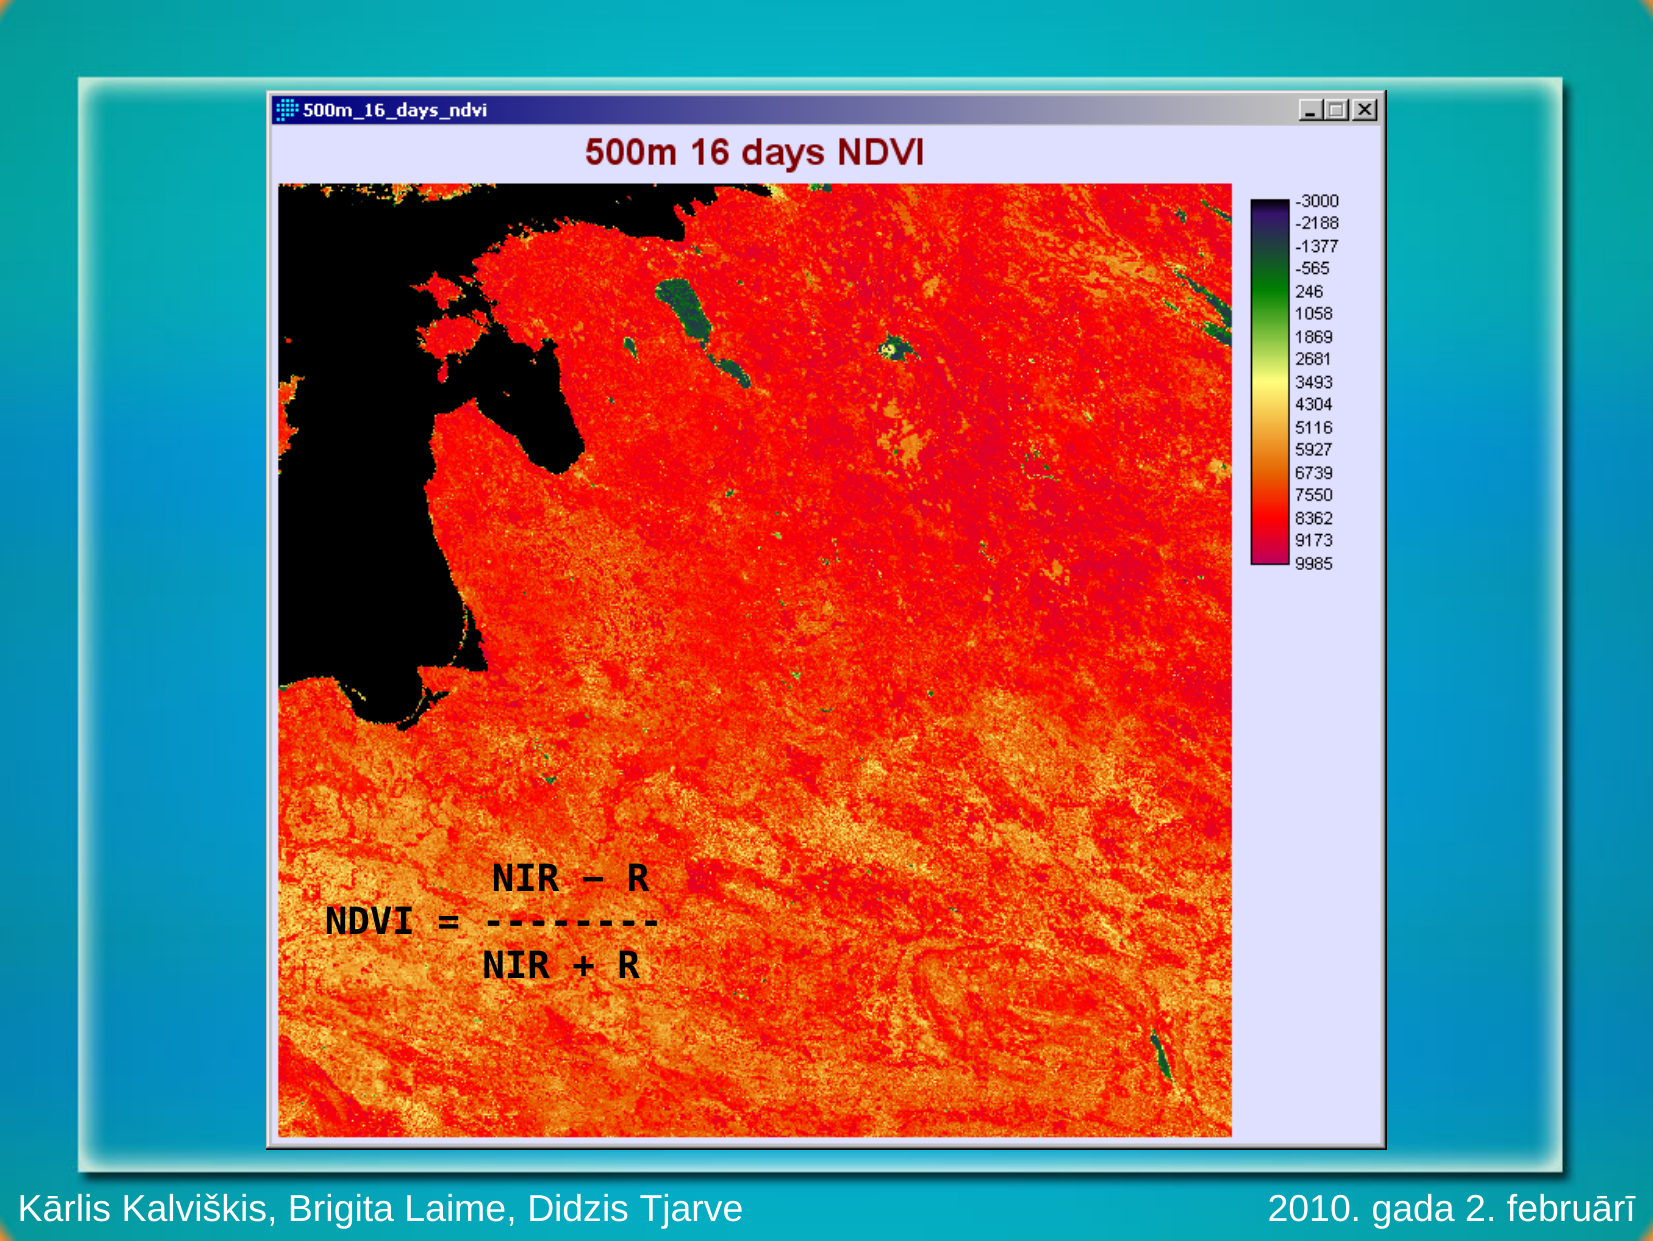

NIR − R
NDVI = --------
 NIR + R